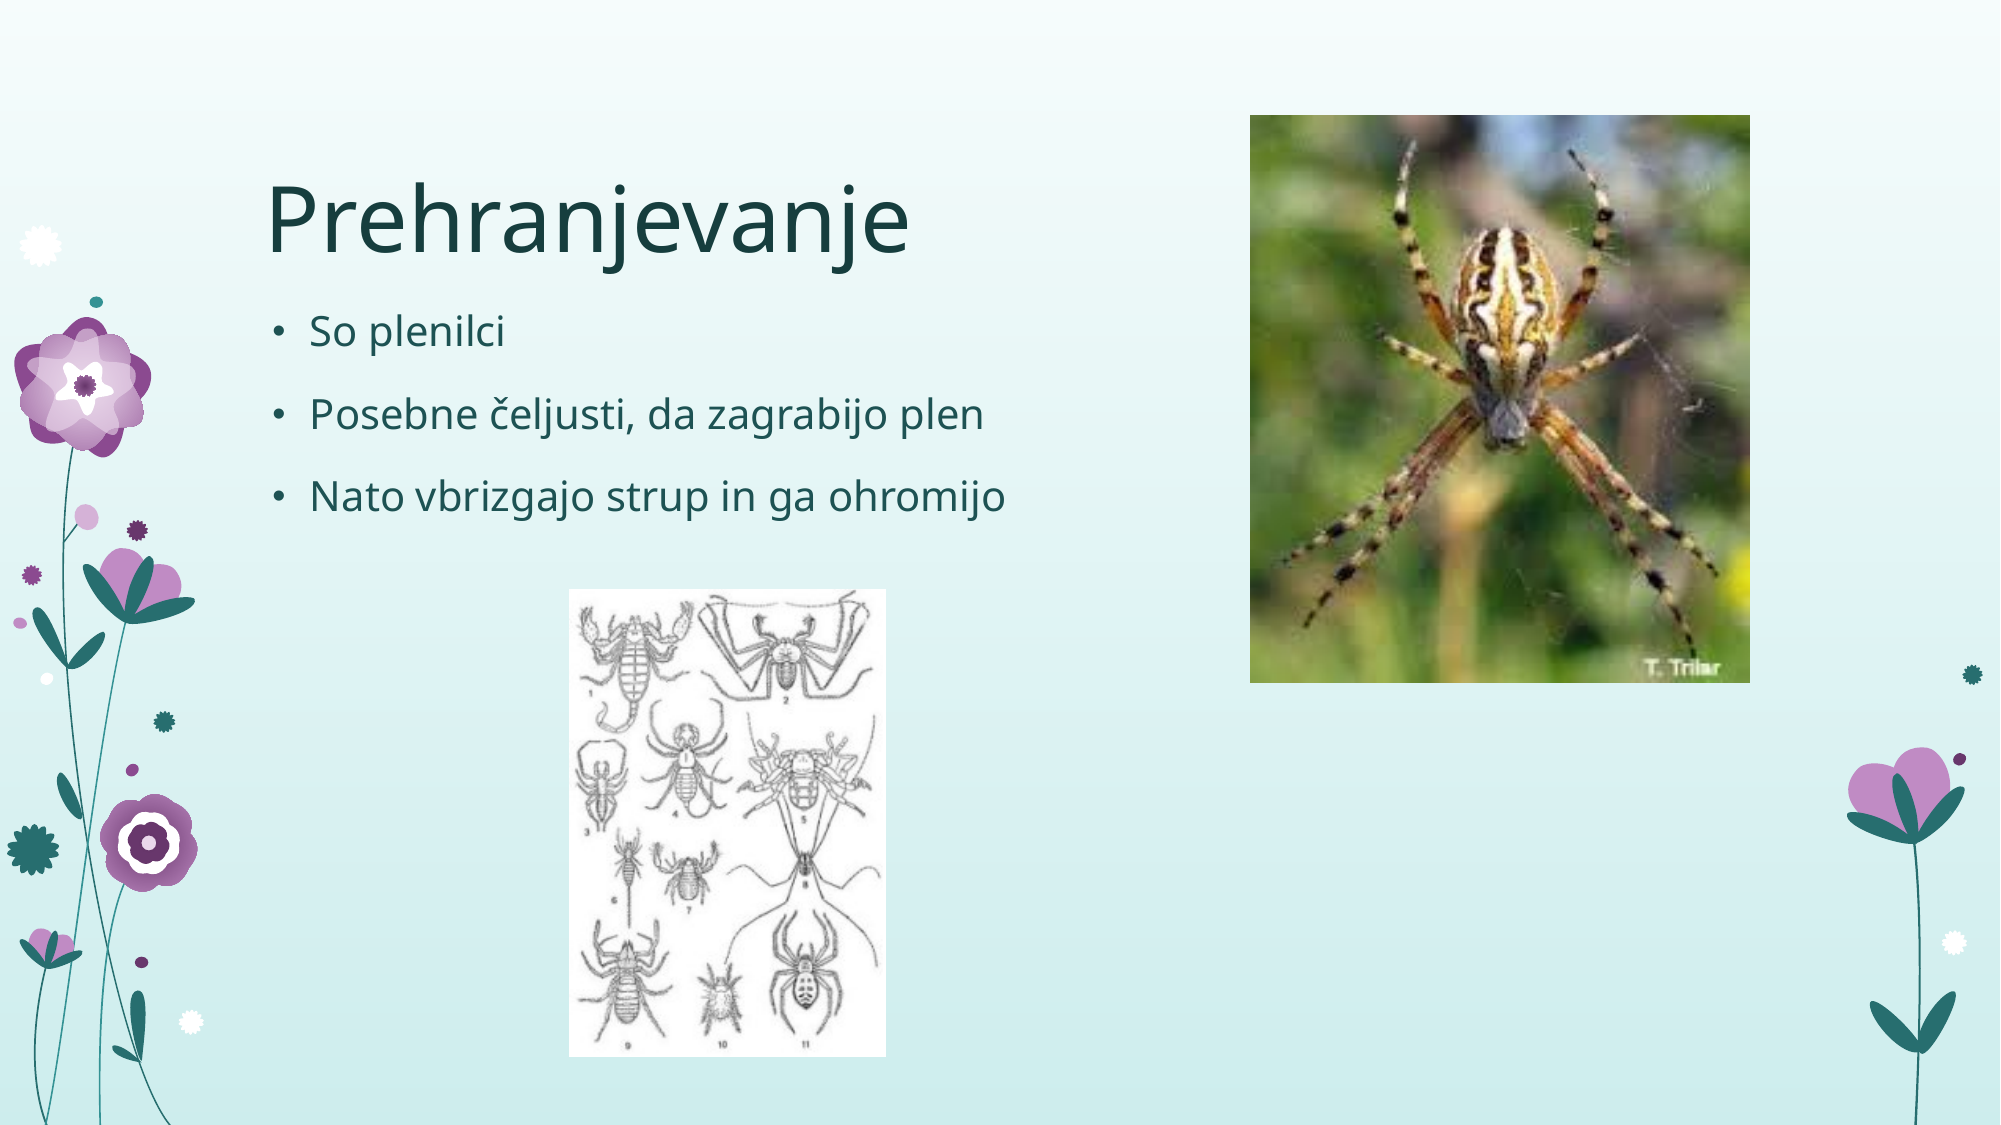

# Prehranjevanje
So plenilci
Posebne čeljusti, da zagrabijo plen
Nato vbrizgajo strup in ga ohromijo